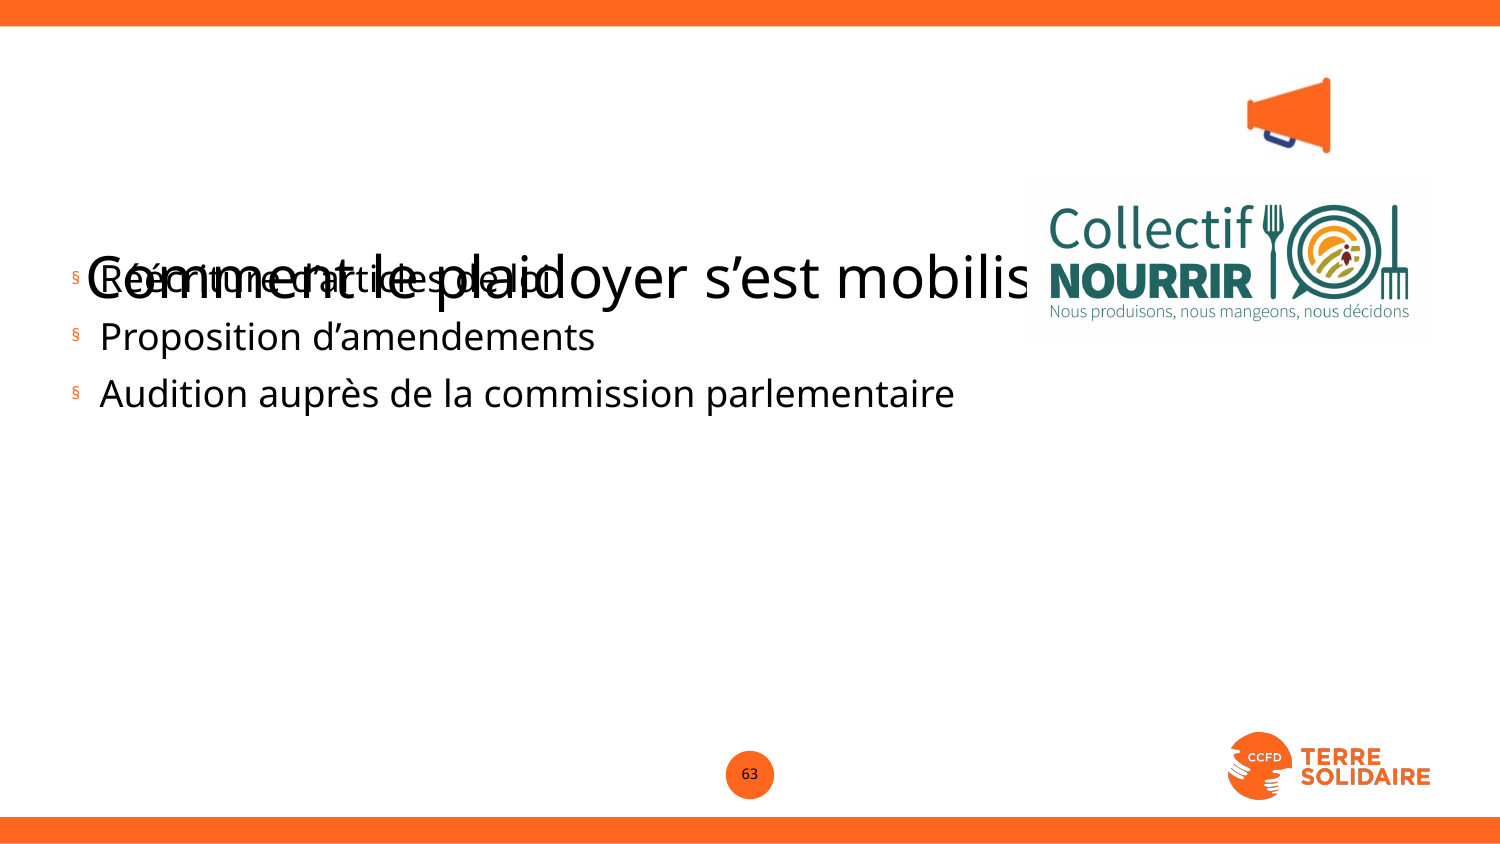

# Comment le plaidoyer s’est mobilisé ?
Réécriture d’articles de loi
Proposition d’amendements
Audition auprès de la commission parlementaire